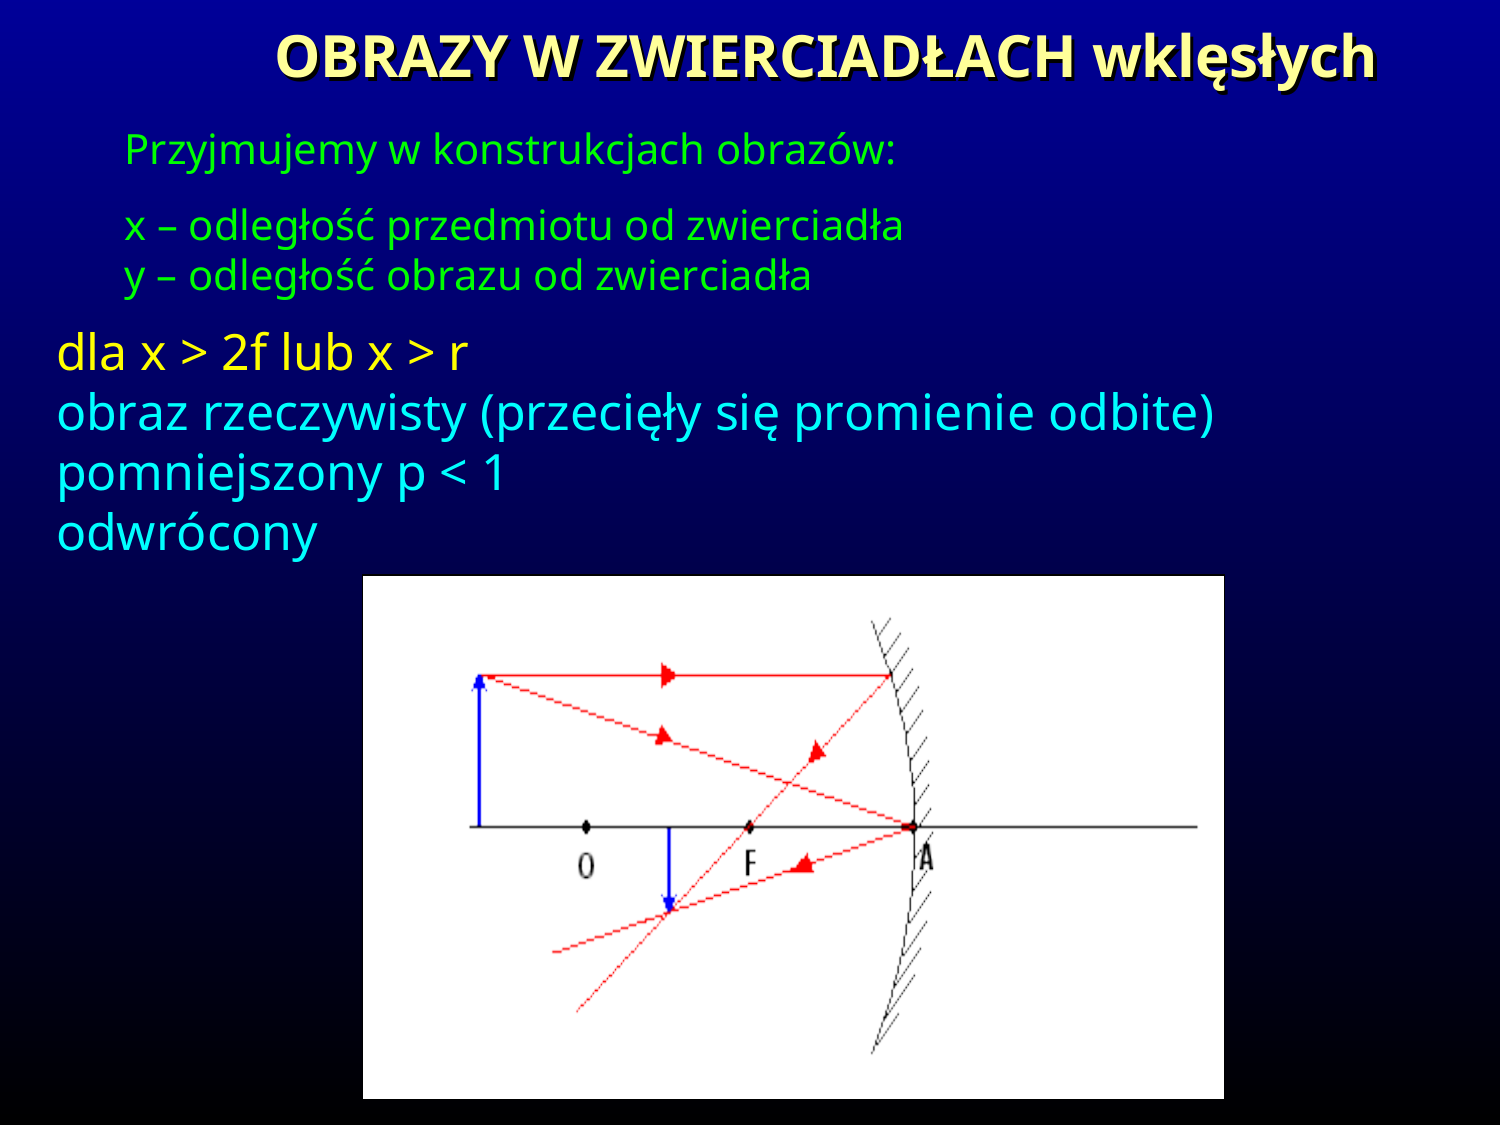

OBRAZY W ZWIERCIADŁACH wklęsłych
Przyjmujemy w konstrukcjach obrazów:
x – odległość przedmiotu od zwierciadła
y – odległość obrazu od zwierciadła
dla x > 2f lub x > r
obraz rzeczywisty (przecięły się promienie odbite)
pomniejszony p < 1
odwrócony